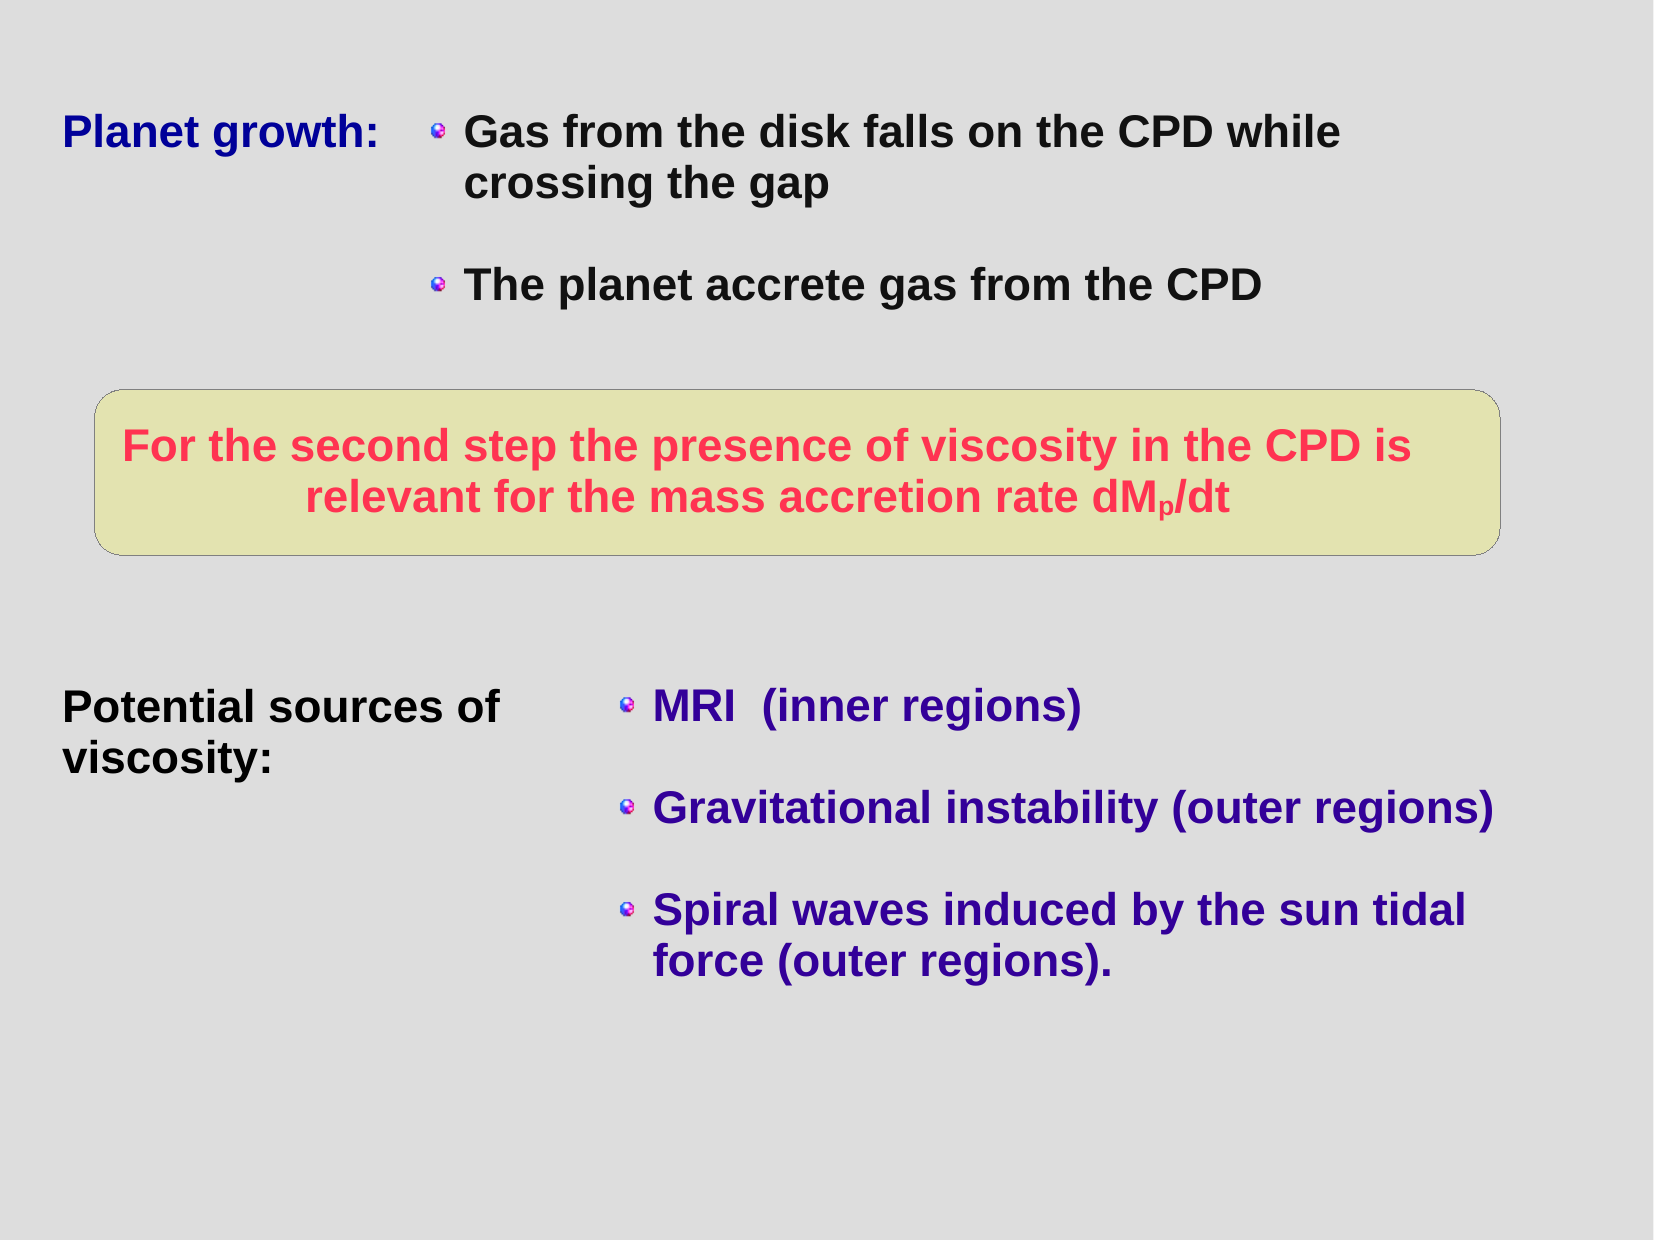

Planet growth:
Gas from the disk falls on the CPD while crossing the gap
The planet accrete gas from the CPD
For the second step the presence of viscosity in the CPD is relevant for the mass accretion rate dMp/dt
MRI (inner regions)
Gravitational instability (outer regions)
Spiral waves induced by the sun tidal force (outer regions).
Potential sources of viscosity: